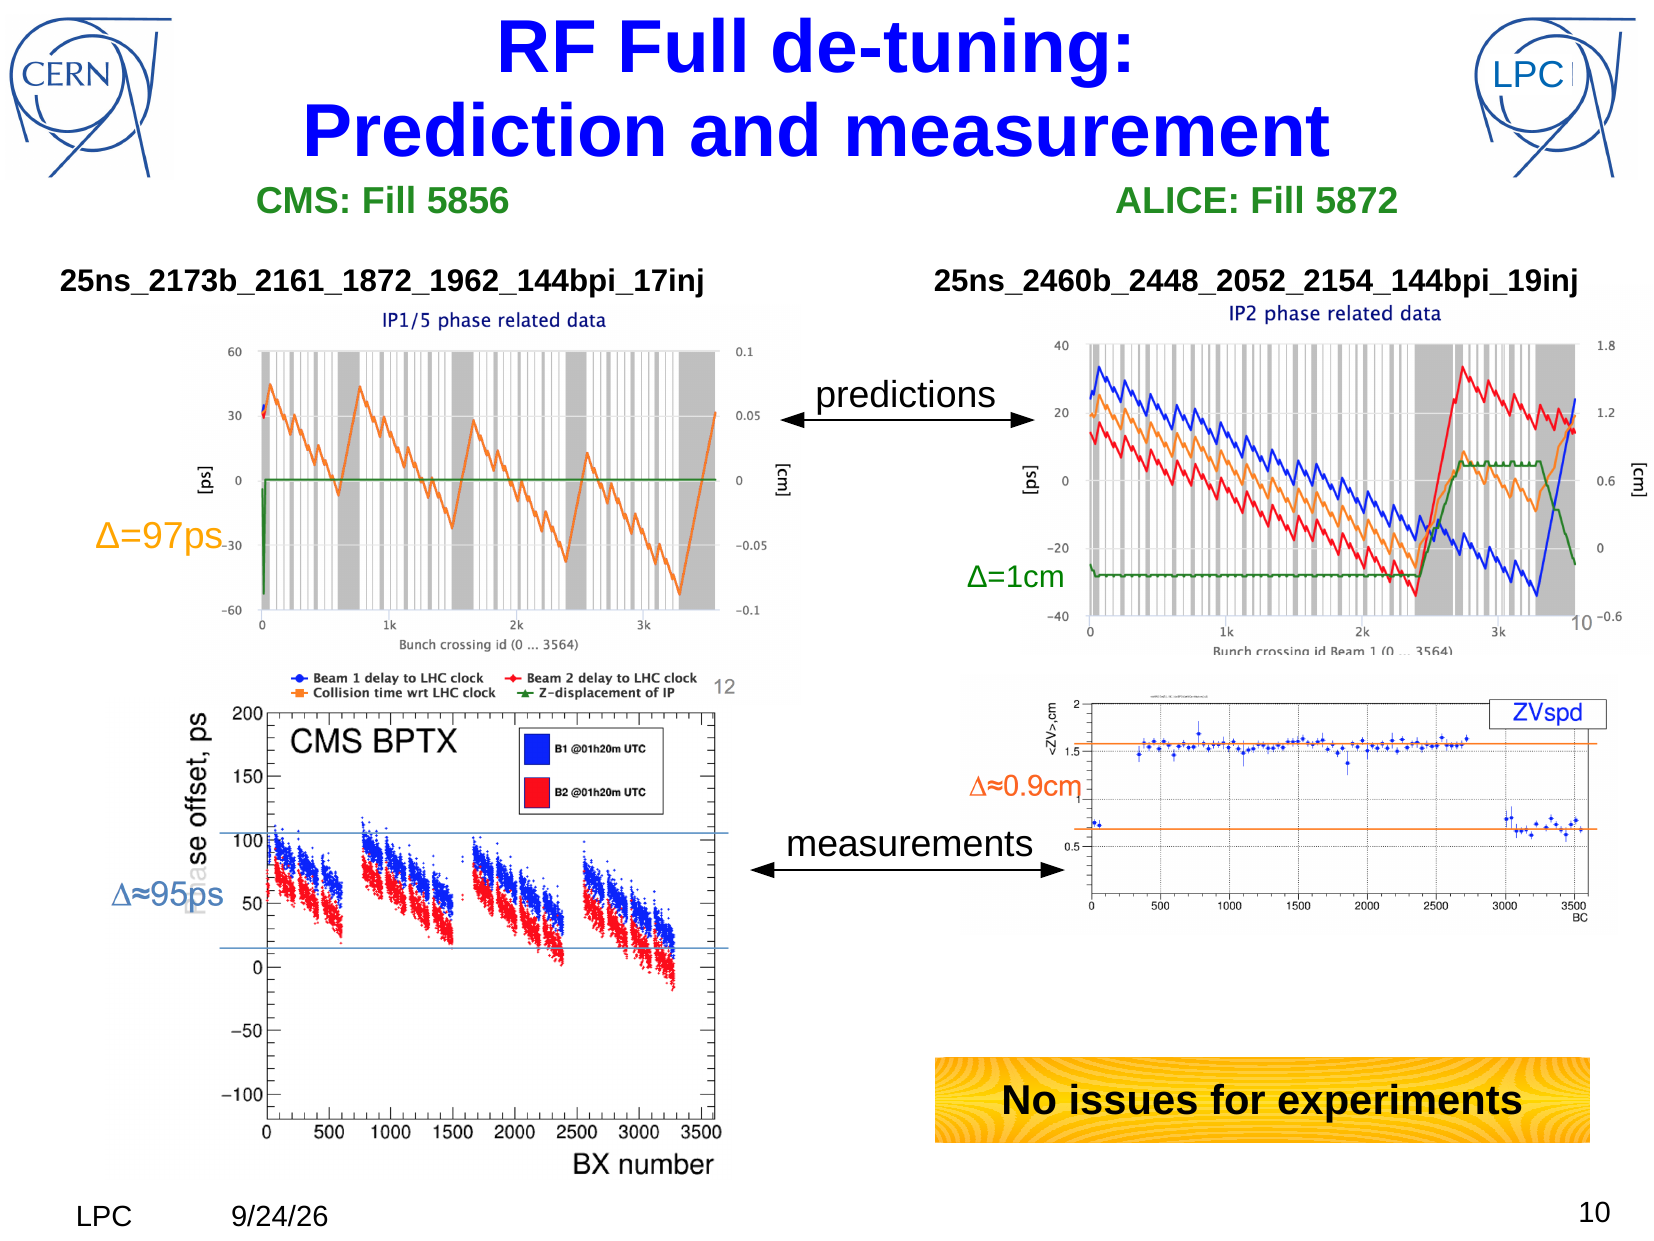

# RF Full de-tuning: Prediction and measurement
CMS: Fill 5856
25ns_2173b_2161_1872_1962_144bpi_17inj
ALICE: Fill 5872
25ns_2460b_2448_2052_2154_144bpi_19inj
predictions
Δ=97ps
Δ=1cm
measurements
No issues for experiments